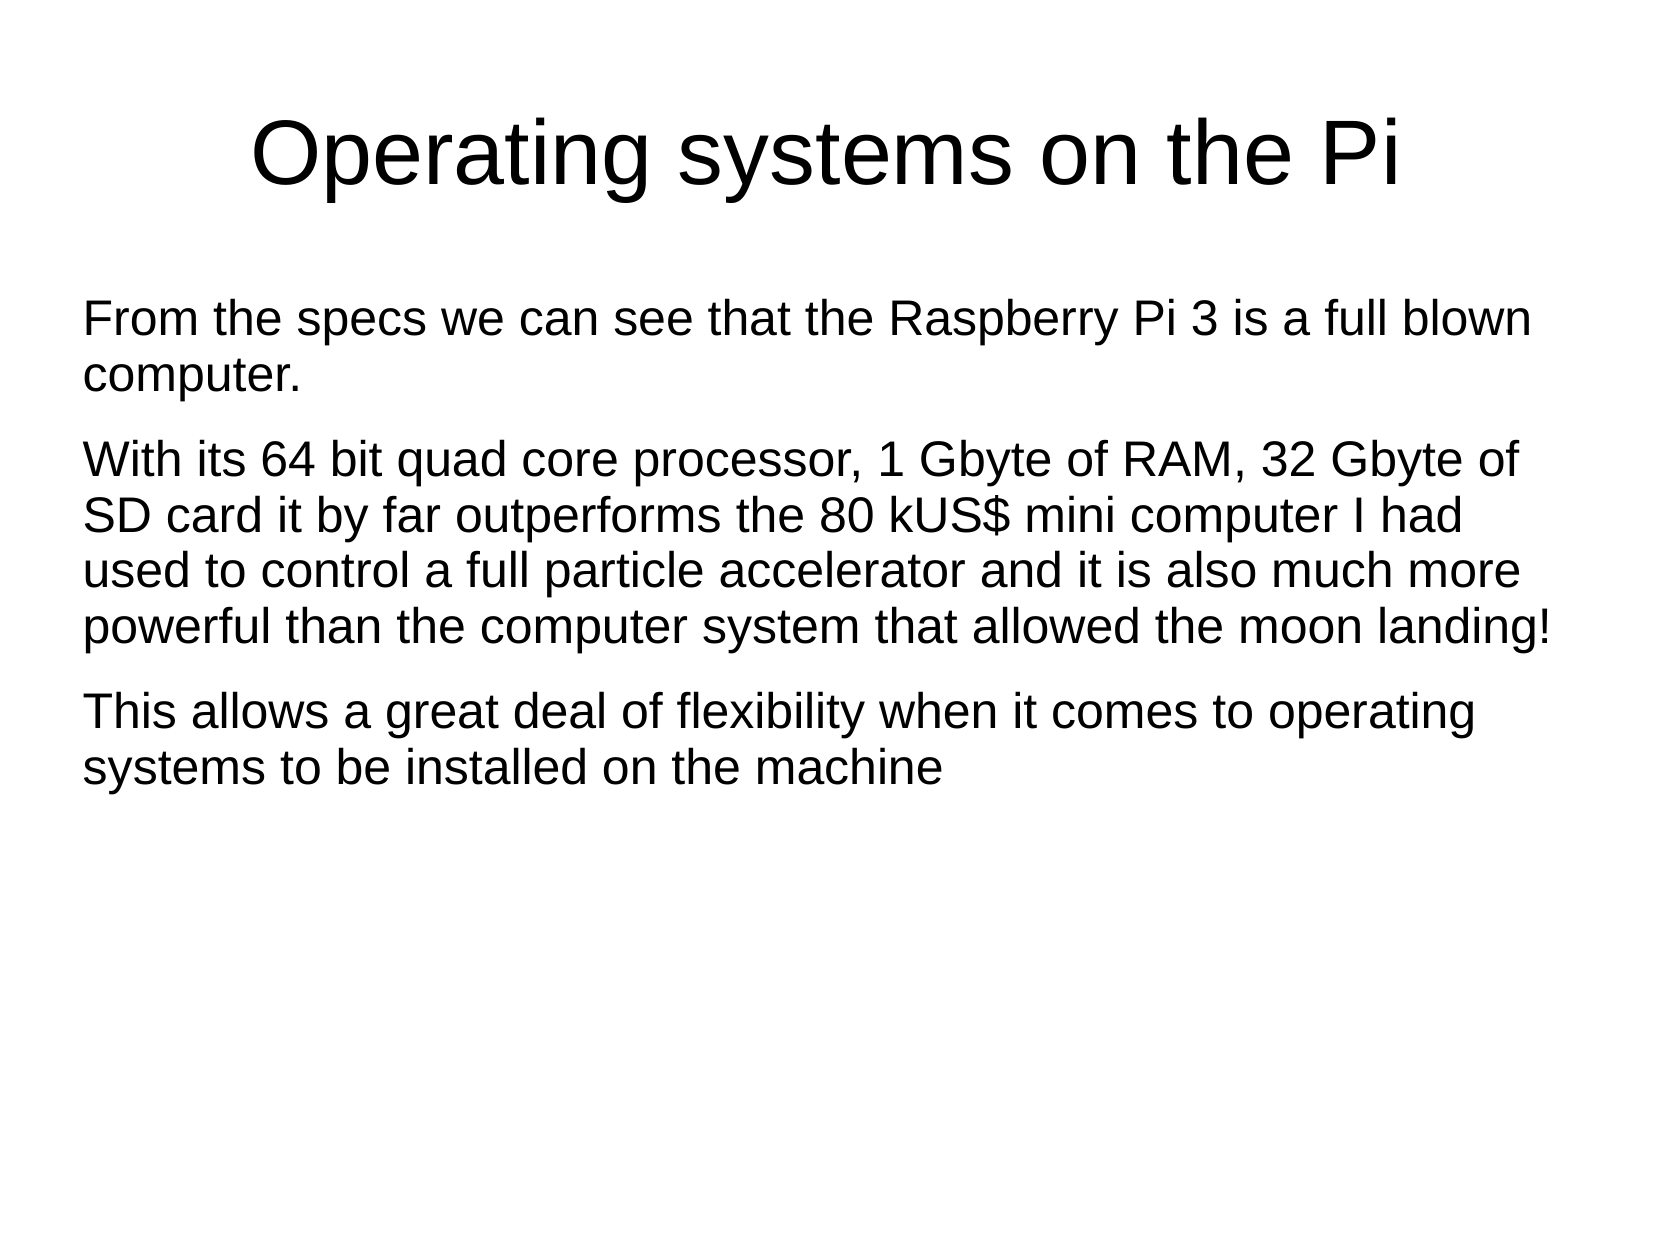

# Operating systems on the Pi
From the specs we can see that the Raspberry Pi 3 is a full blown computer.
With its 64 bit quad core processor, 1 Gbyte of RAM, 32 Gbyte of SD card it by far outperforms the 80 kUS$ mini computer I had used to control a full particle accelerator and it is also much more powerful than the computer system that allowed the moon landing!
This allows a great deal of flexibility when it comes to operating systems to be installed on the machine